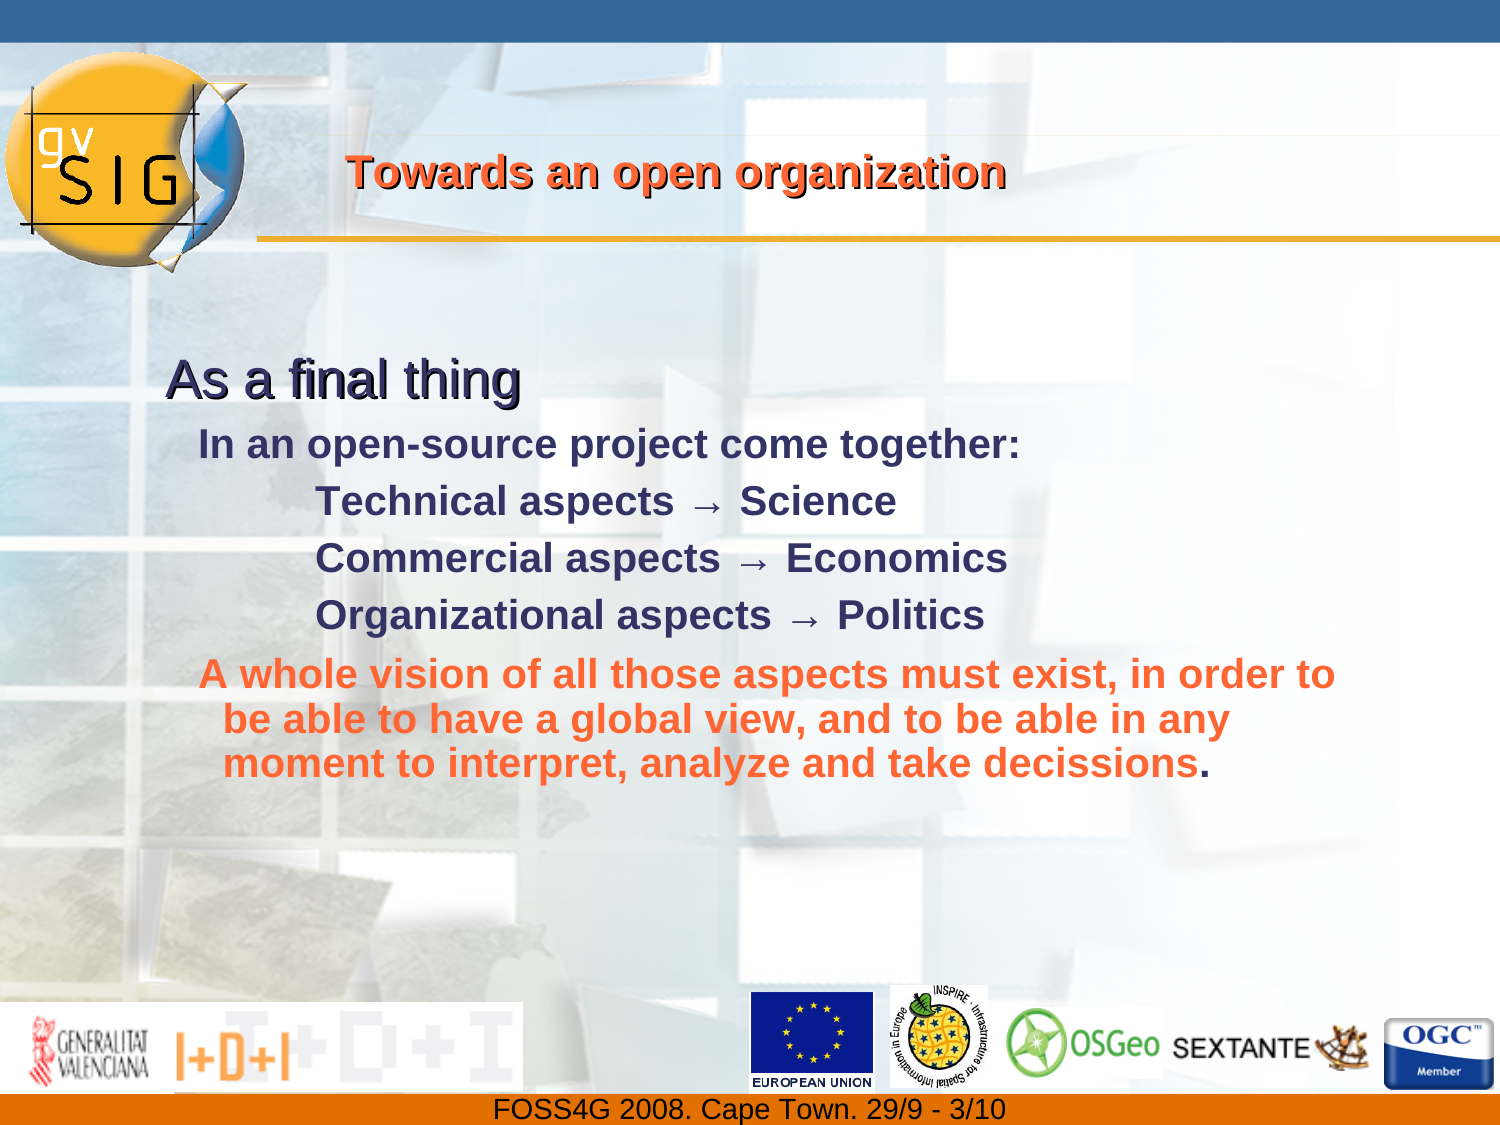

Towards an open organization
# As a final thing
In an open-source project come together:
Technical aspects → Science
Commercial aspects → Economics
Organizational aspects → Politics
A whole vision of all those aspects must exist, in order to be able to have a global view, and to be able in any moment to interpret, analyze and take decissions.